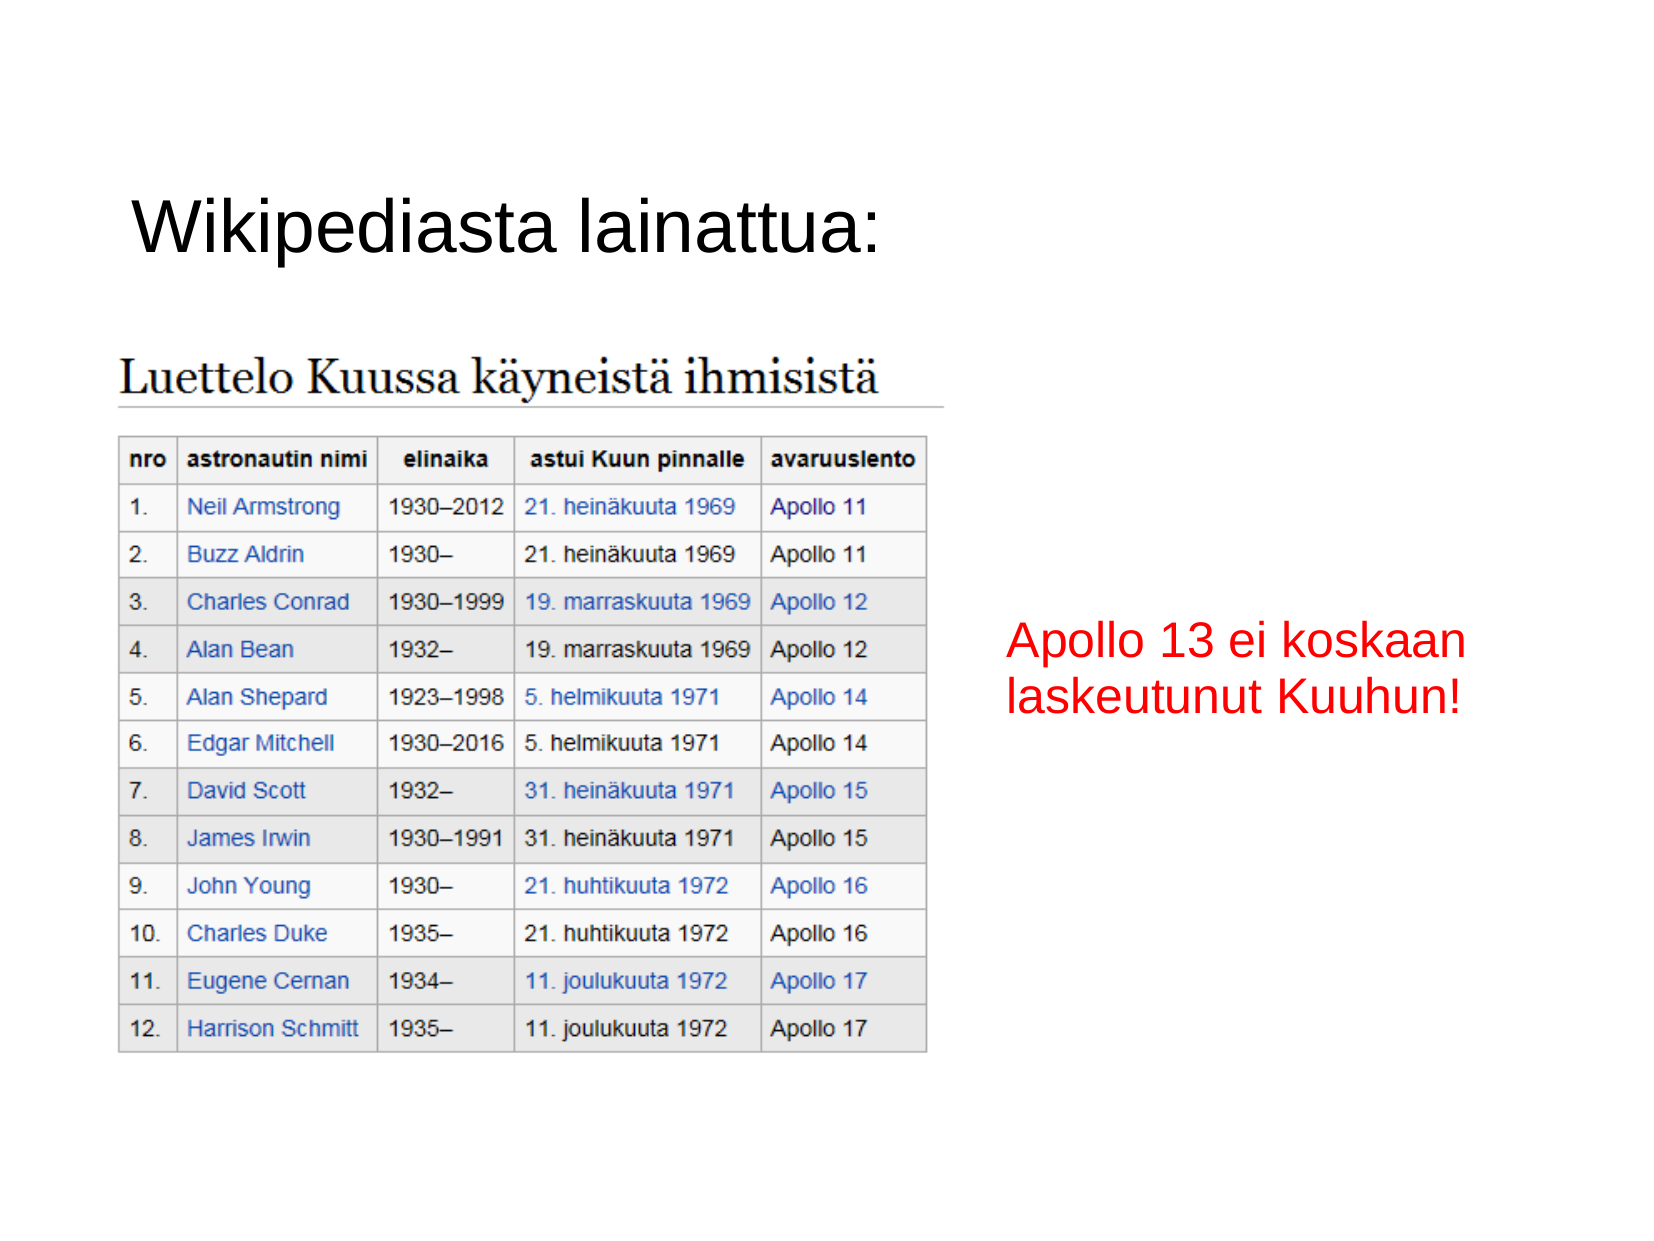

Wikipediasta lainattua:
Apollo 13 ei koskaan
laskeutunut Kuuhun!